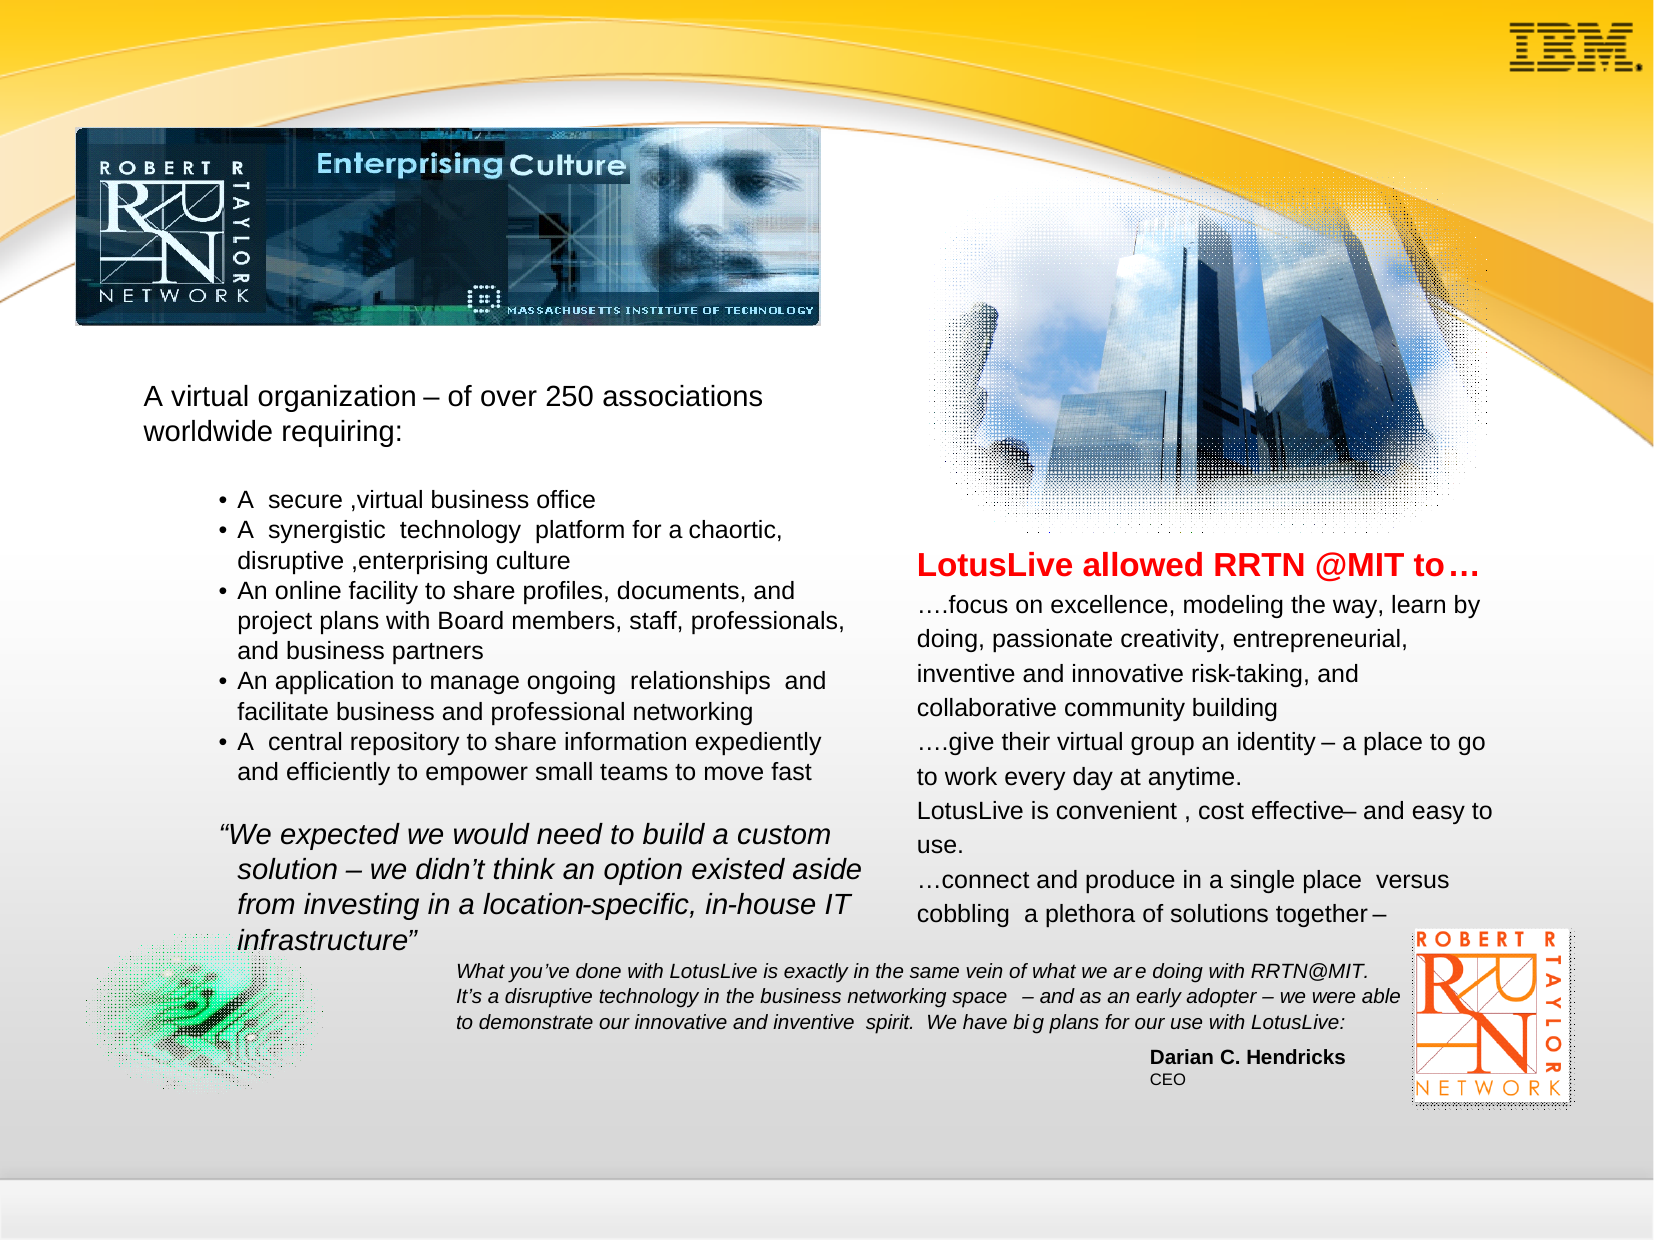

A virtual organization
–
of over 250 associations
worldwide requiring:
•
A secure ,virtual business office
•
A synergistic technology platform for a
chaortic
,
disruptive ,enterprising culture
LotusLive allowed RRTN @MIT to
…
•
An online facility to share profiles, documents, and
…
.focus on excellence, modeling the way, learn by
project plans with Board members, staff, professionals,
doing, passionate creativity, entrepreneurial,
and business partners
inventive and innovative risk
-
taking, and
•
An application to manage ongoing relationships and
collaborative community building
facilitate business and professional networking
•
A central repository to share information expediently
…
.give their virtual group an identity
–
a place to go
and efficiently to empower small teams to move fast
to work every day at anytime.
LotusLive is convenient , cost effective
–
and easy to
“
We expected we would need to build a custom
use.
solution
–
we didn
’
t think an option existed aside
…
connect and produce in a single place versus
from investing in a location
-
specific, in
-
house IT
cobbling a plethora of solutions together
–
infrastructure
”
What you
’
ve done with LotusLive is exactly in the same vein of what we ar
e doing with RRTN@MIT.
It
’
s a disruptive technology in the business networking space
–
and as an early adopter
–
we were able
to demonstrate our innovative and inventive spirit. We have bi
g plans for our use with LotusLive:
Darian
C. Hendricks
CEO